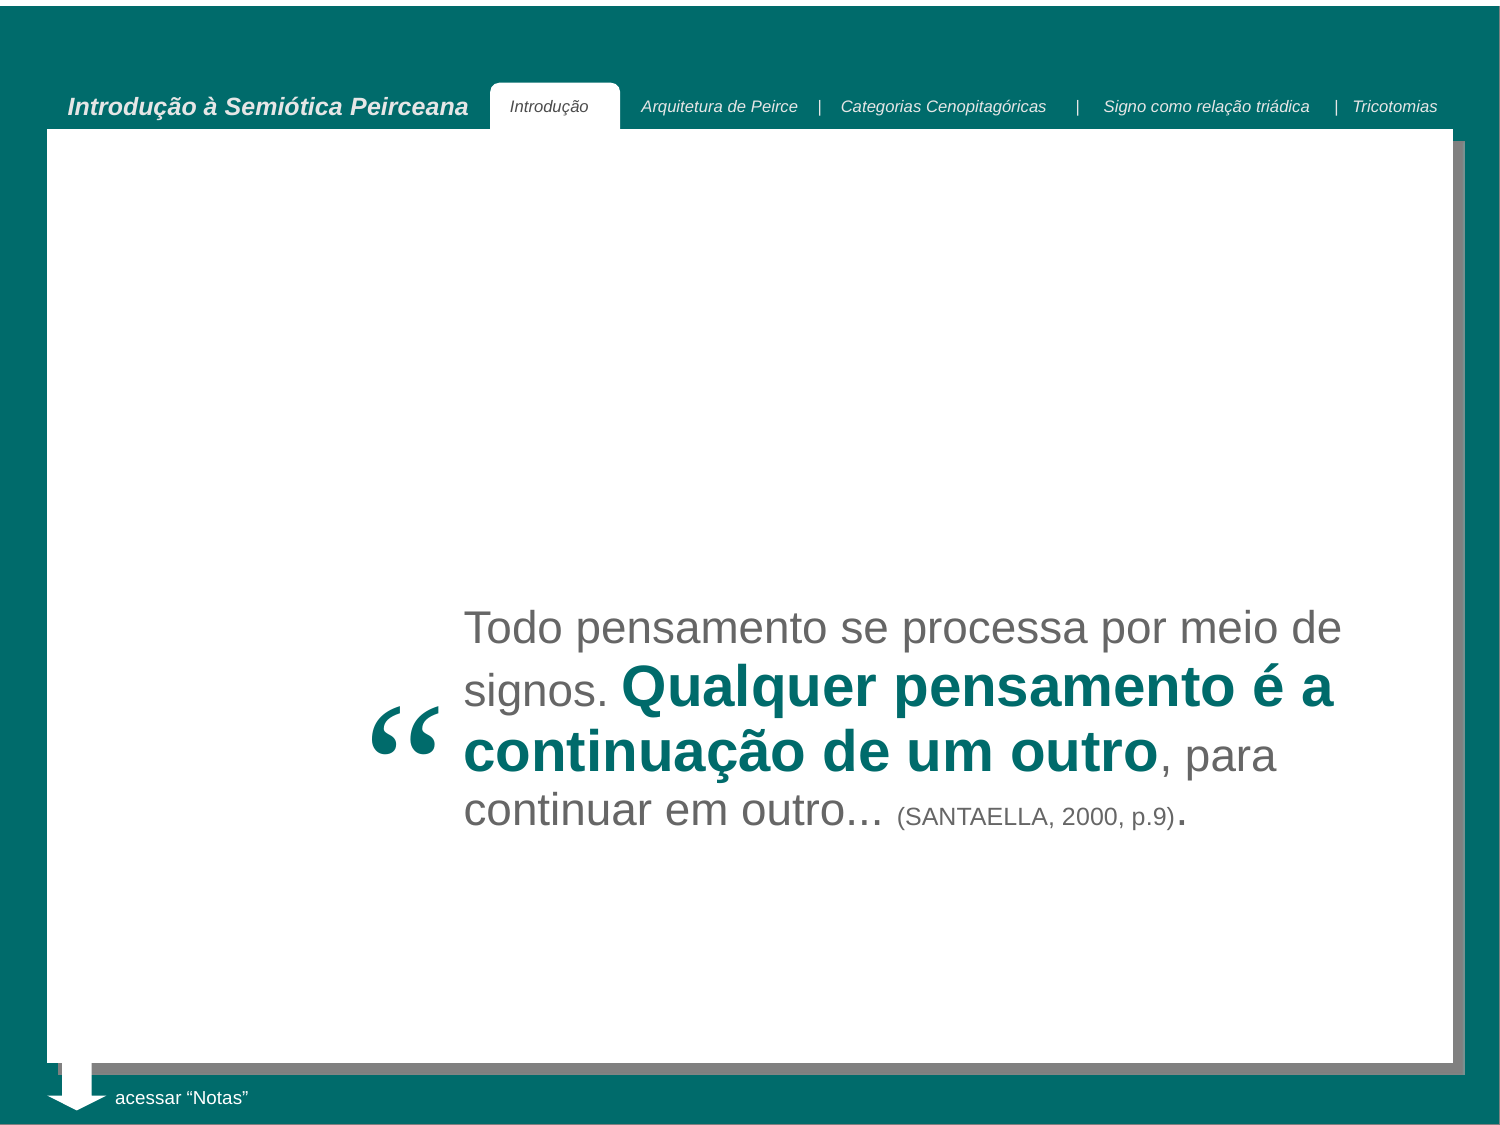

“
Todo pensamento se processa por meio de signos. Qualquer pensamento é a continuação de um outro, para continuar em outro... (SANTAELLA, 2000, p.9).
“
“
“
“
“
“
“
acessar “Notas”